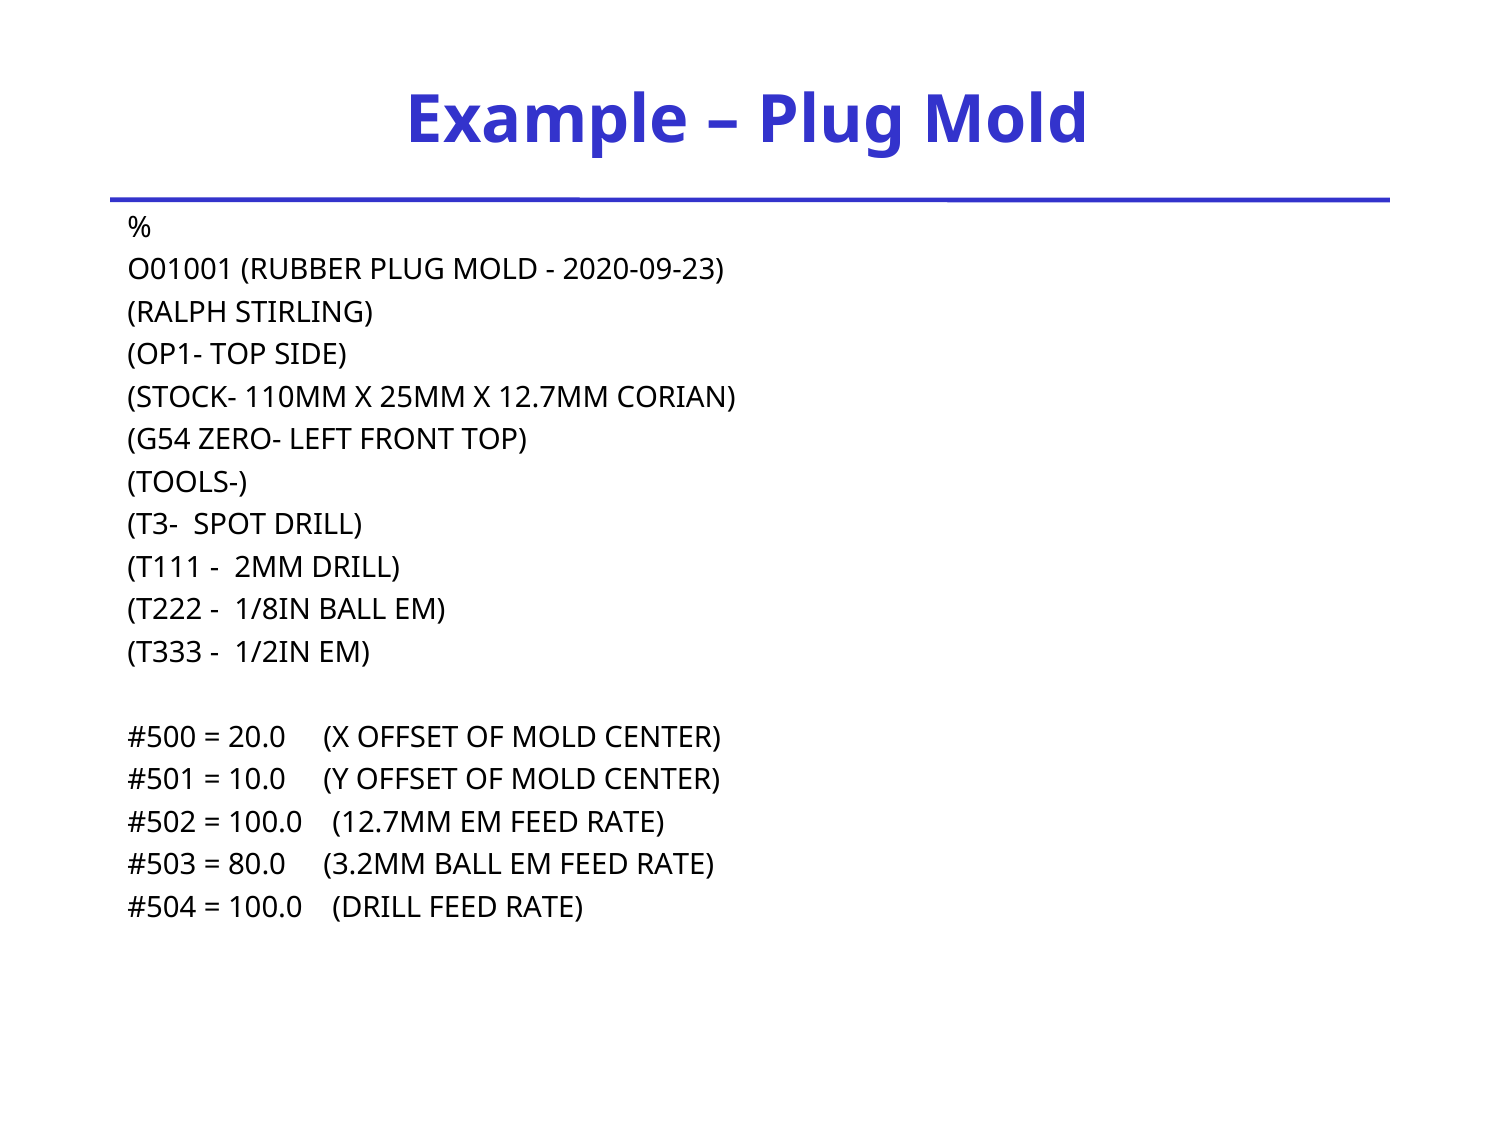

# Example – Plug Mold
%
O01001 (RUBBER PLUG MOLD - 2020-09-23)
(RALPH STIRLING)
(OP1- TOP SIDE)
(STOCK- 110MM X 25MM X 12.7MM CORIAN)
(G54 ZERO- LEFT FRONT TOP)
(TOOLS-)
(T3- SPOT DRILL)
(T111 - 2MM DRILL)
(T222 - 1/8IN BALL EM)
(T333 - 1/2IN EM)
#500 = 20.0 (X OFFSET OF MOLD CENTER)
#501 = 10.0 (Y OFFSET OF MOLD CENTER)
#502 = 100.0 (12.7MM EM FEED RATE)
#503 = 80.0 (3.2MM BALL EM FEED RATE)
#504 = 100.0 (DRILL FEED RATE)